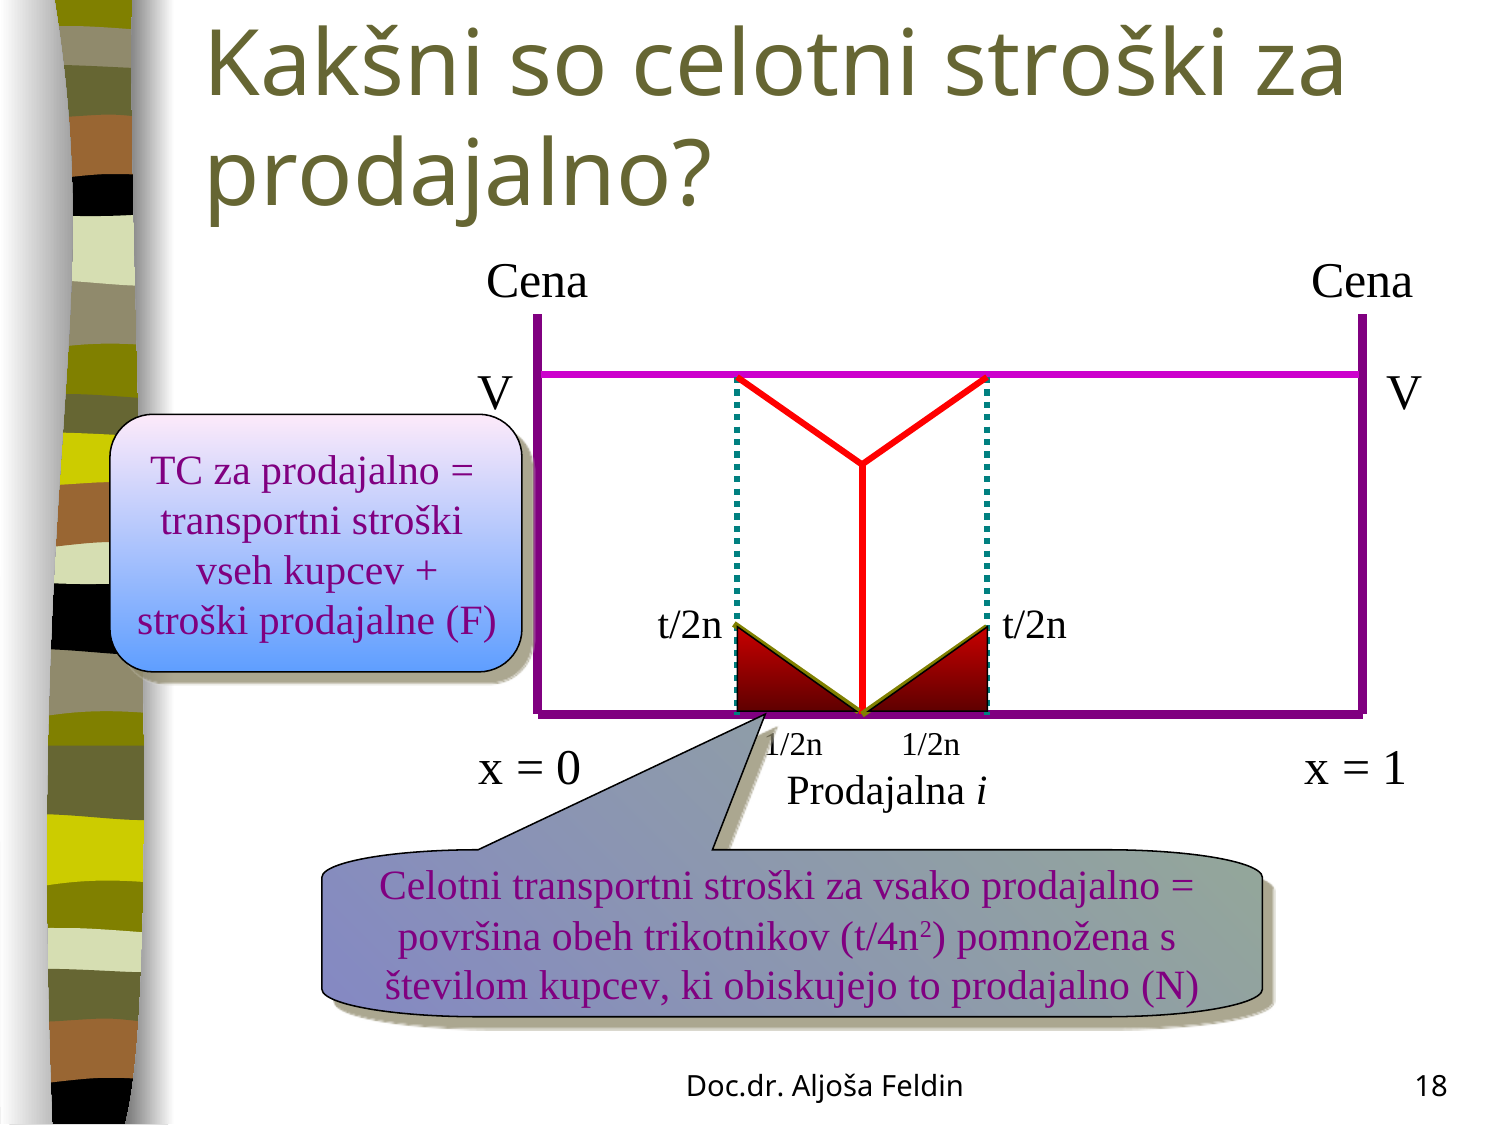

# Kakšni so celotni stroški za prodajalno?
Cena
Cena
V
V
TC za prodajalno =
transportni stroški
vseh kupcev +
stroški prodajalne (F)
t/2n
t/2n
1/2n
1/2n
x = 0
x = 1
Prodajalna i
Celotni transportni stroški za vsako prodajalno =
površina obeh trikotnikov (t/4n2) pomnožena s
številom kupcev, ki obiskujejo to prodajalno (N)
Doc.dr. Aljoša Feldin